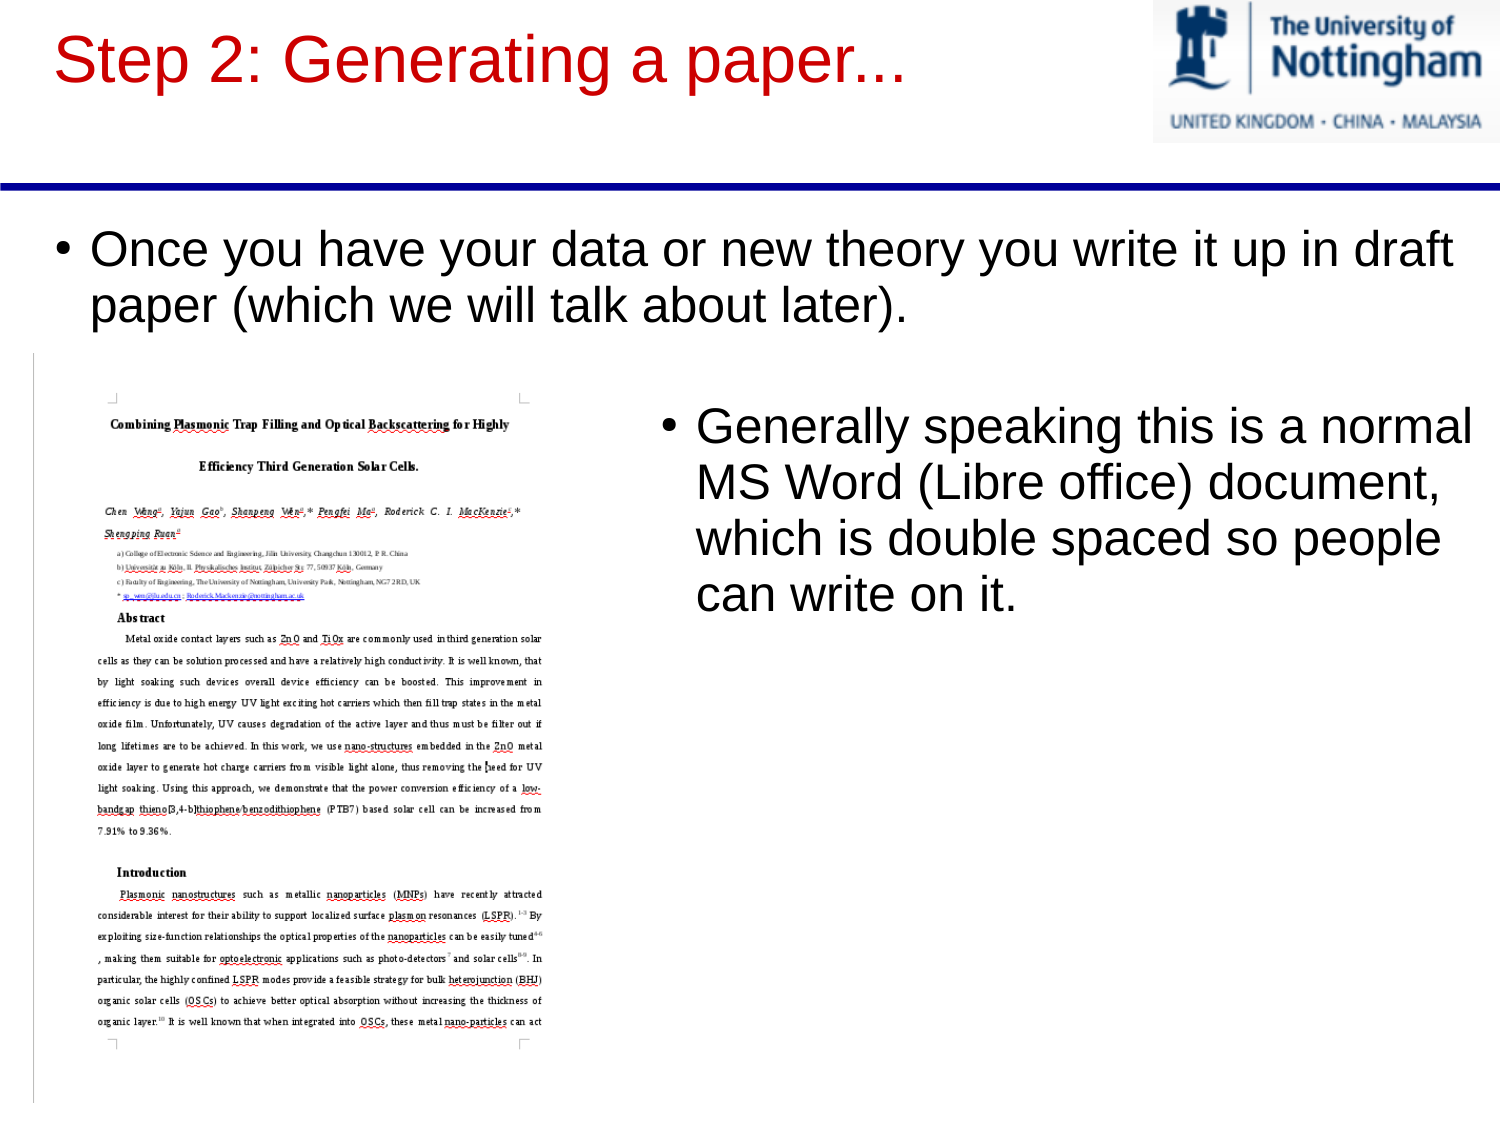

Step 2: Generating a paper...
Once you have your data or new theory you write it up in draft paper (which we will talk about later).
Generally speaking this is a normal MS Word (Libre office) document, which is double spaced so people can write on it.